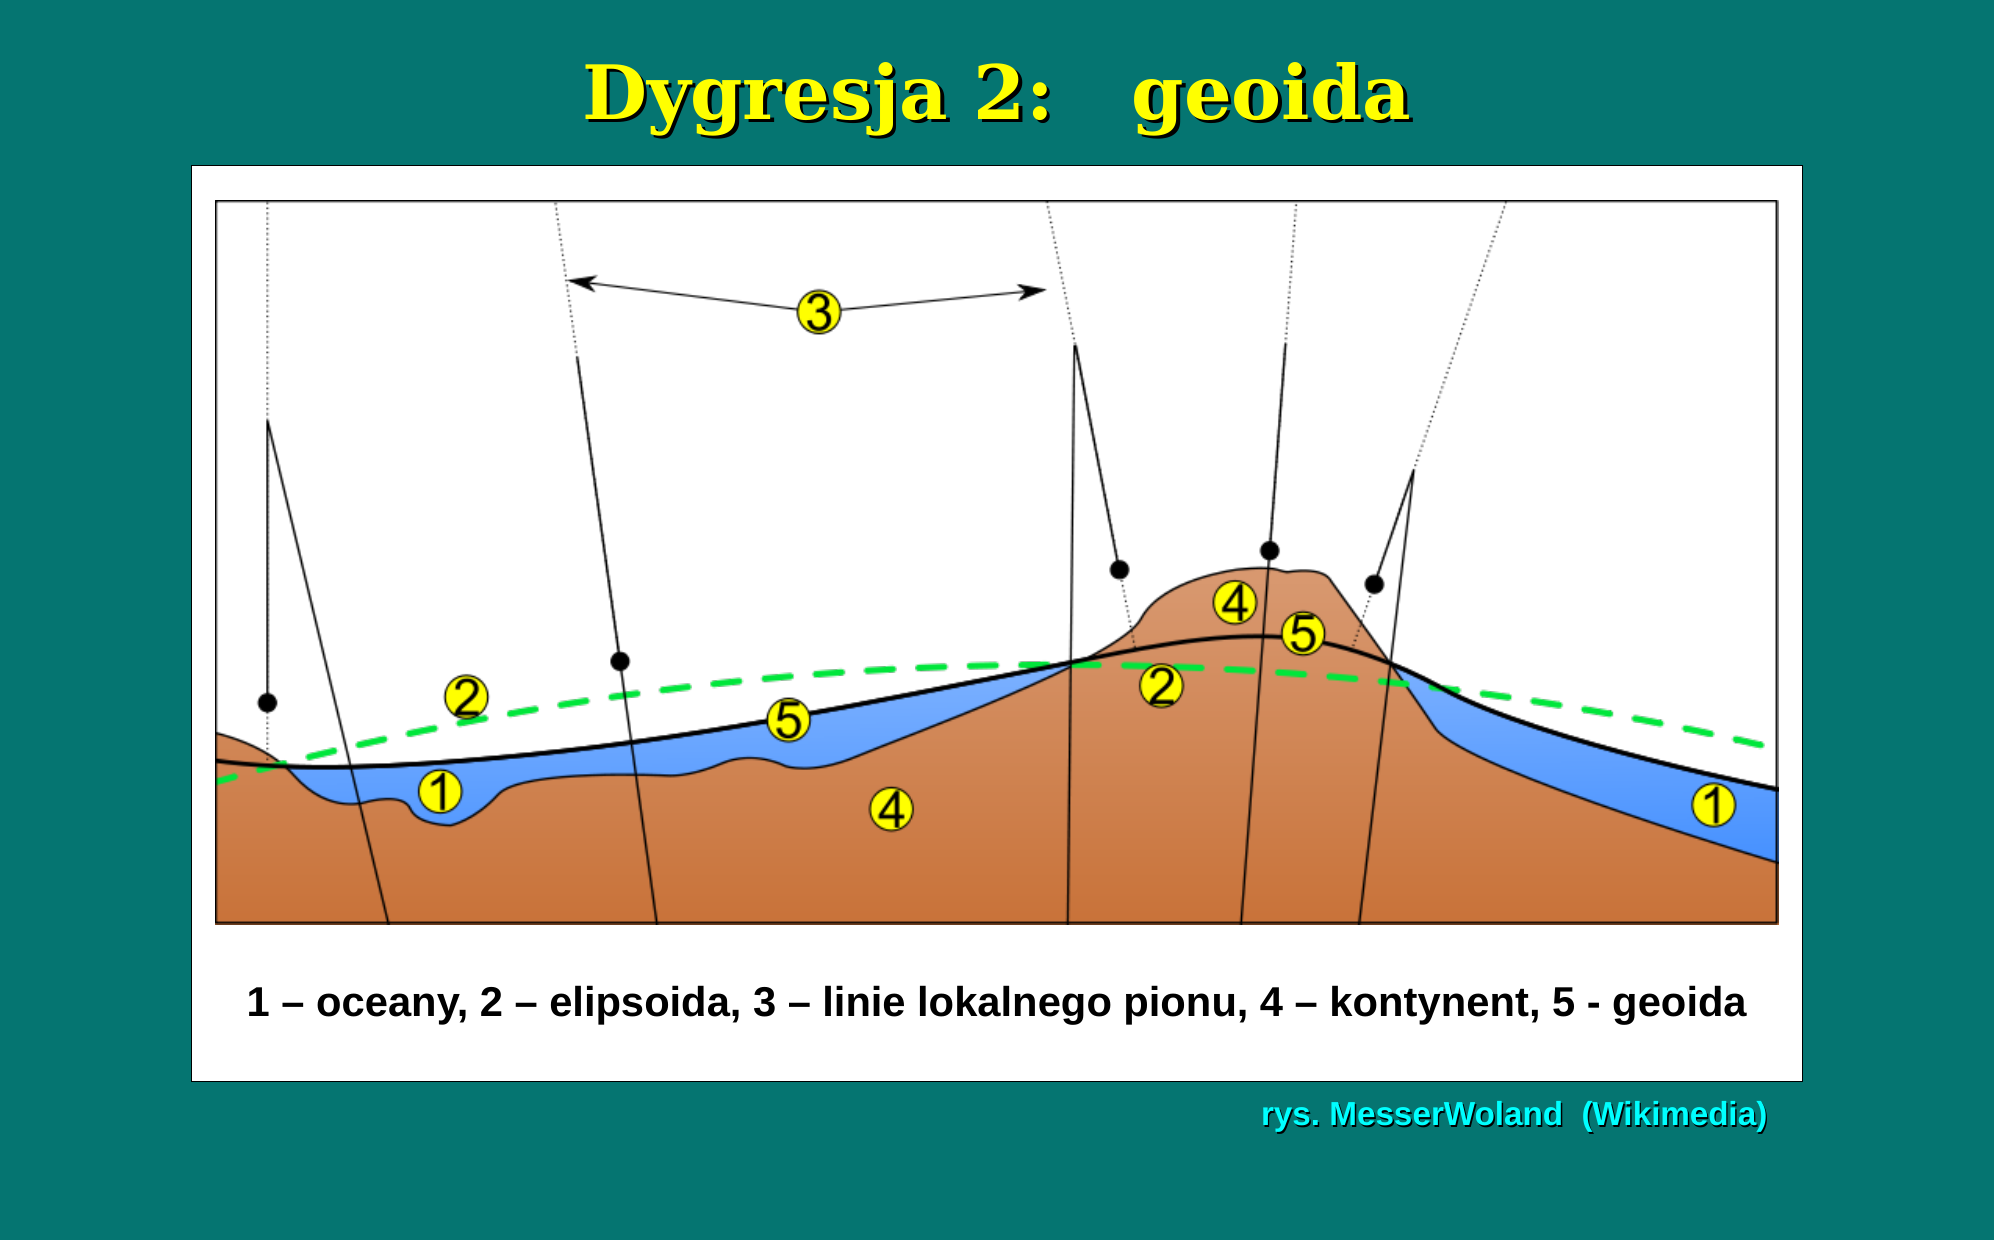

# Dygresja 2: geoida
1 – oceany, 2 – elipsoida, 3 – linie lokalnego pionu, 4 – kontynent, 5 - geoida
rys. MesserWoland (Wikimedia)